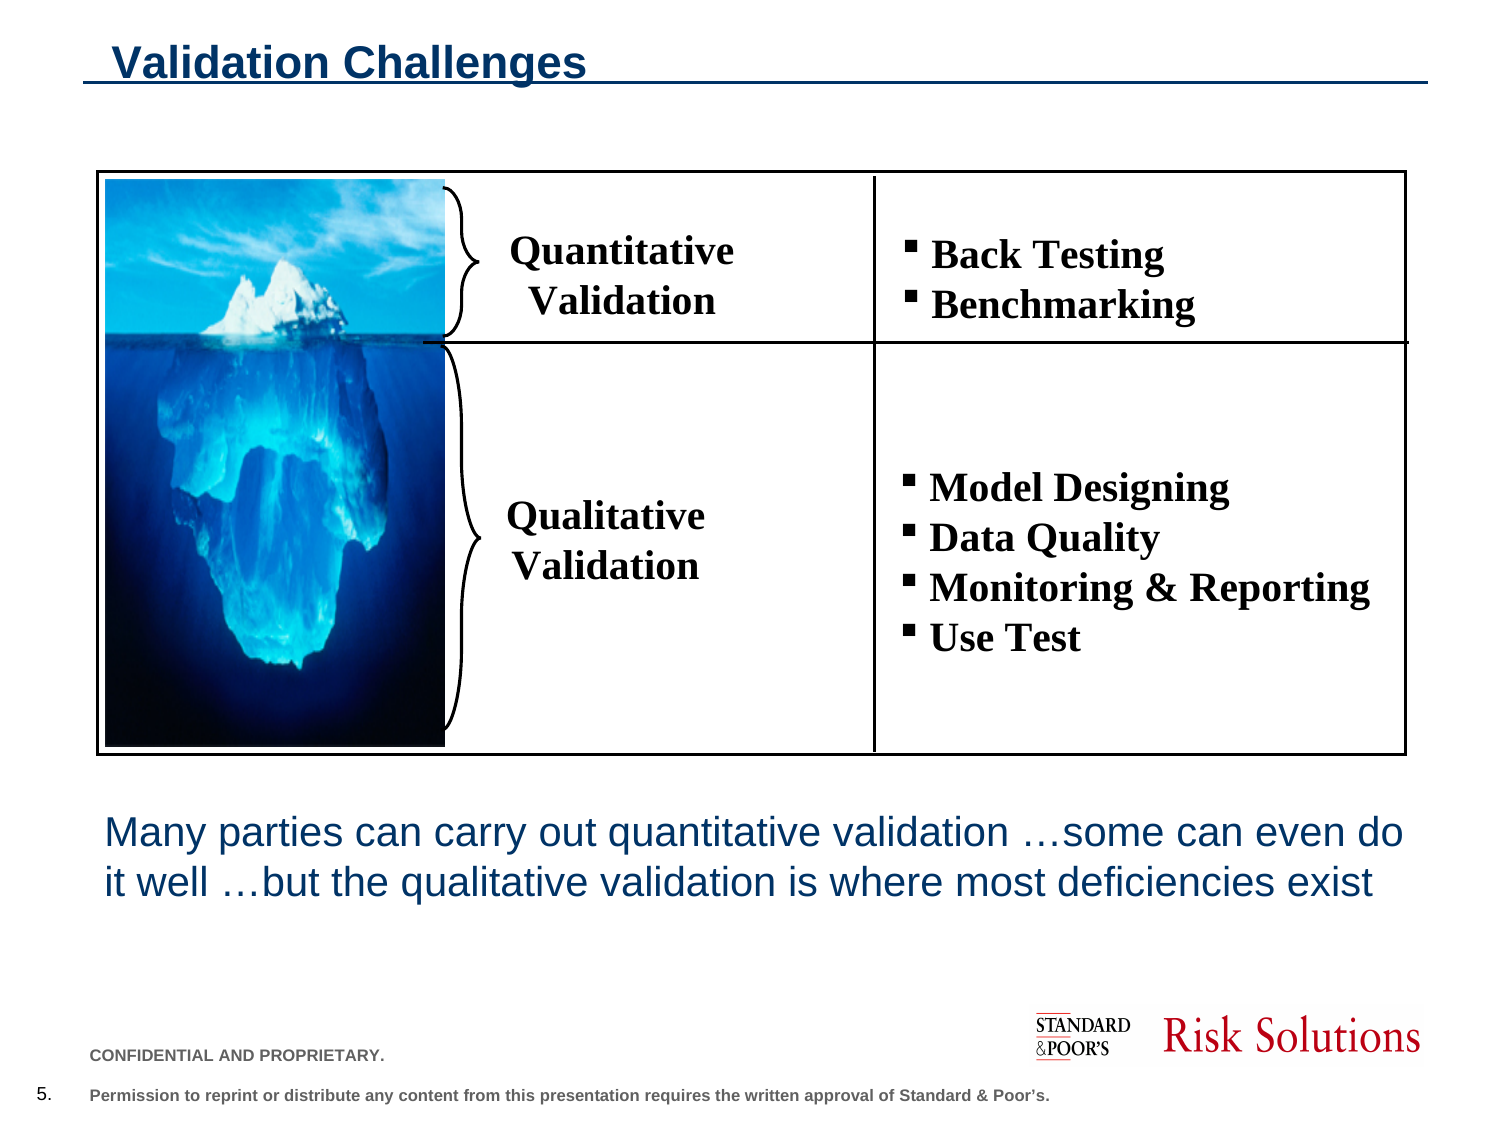

# Validation Challenges
Quantitative Validation
 Back Testing
 Benchmarking
 Model Designing
 Data Quality
 Monitoring & Reporting
 Use Test
Qualitative Validation
Many parties can carry out quantitative validation …some can even do it well …but the qualitative validation is where most deficiencies exist